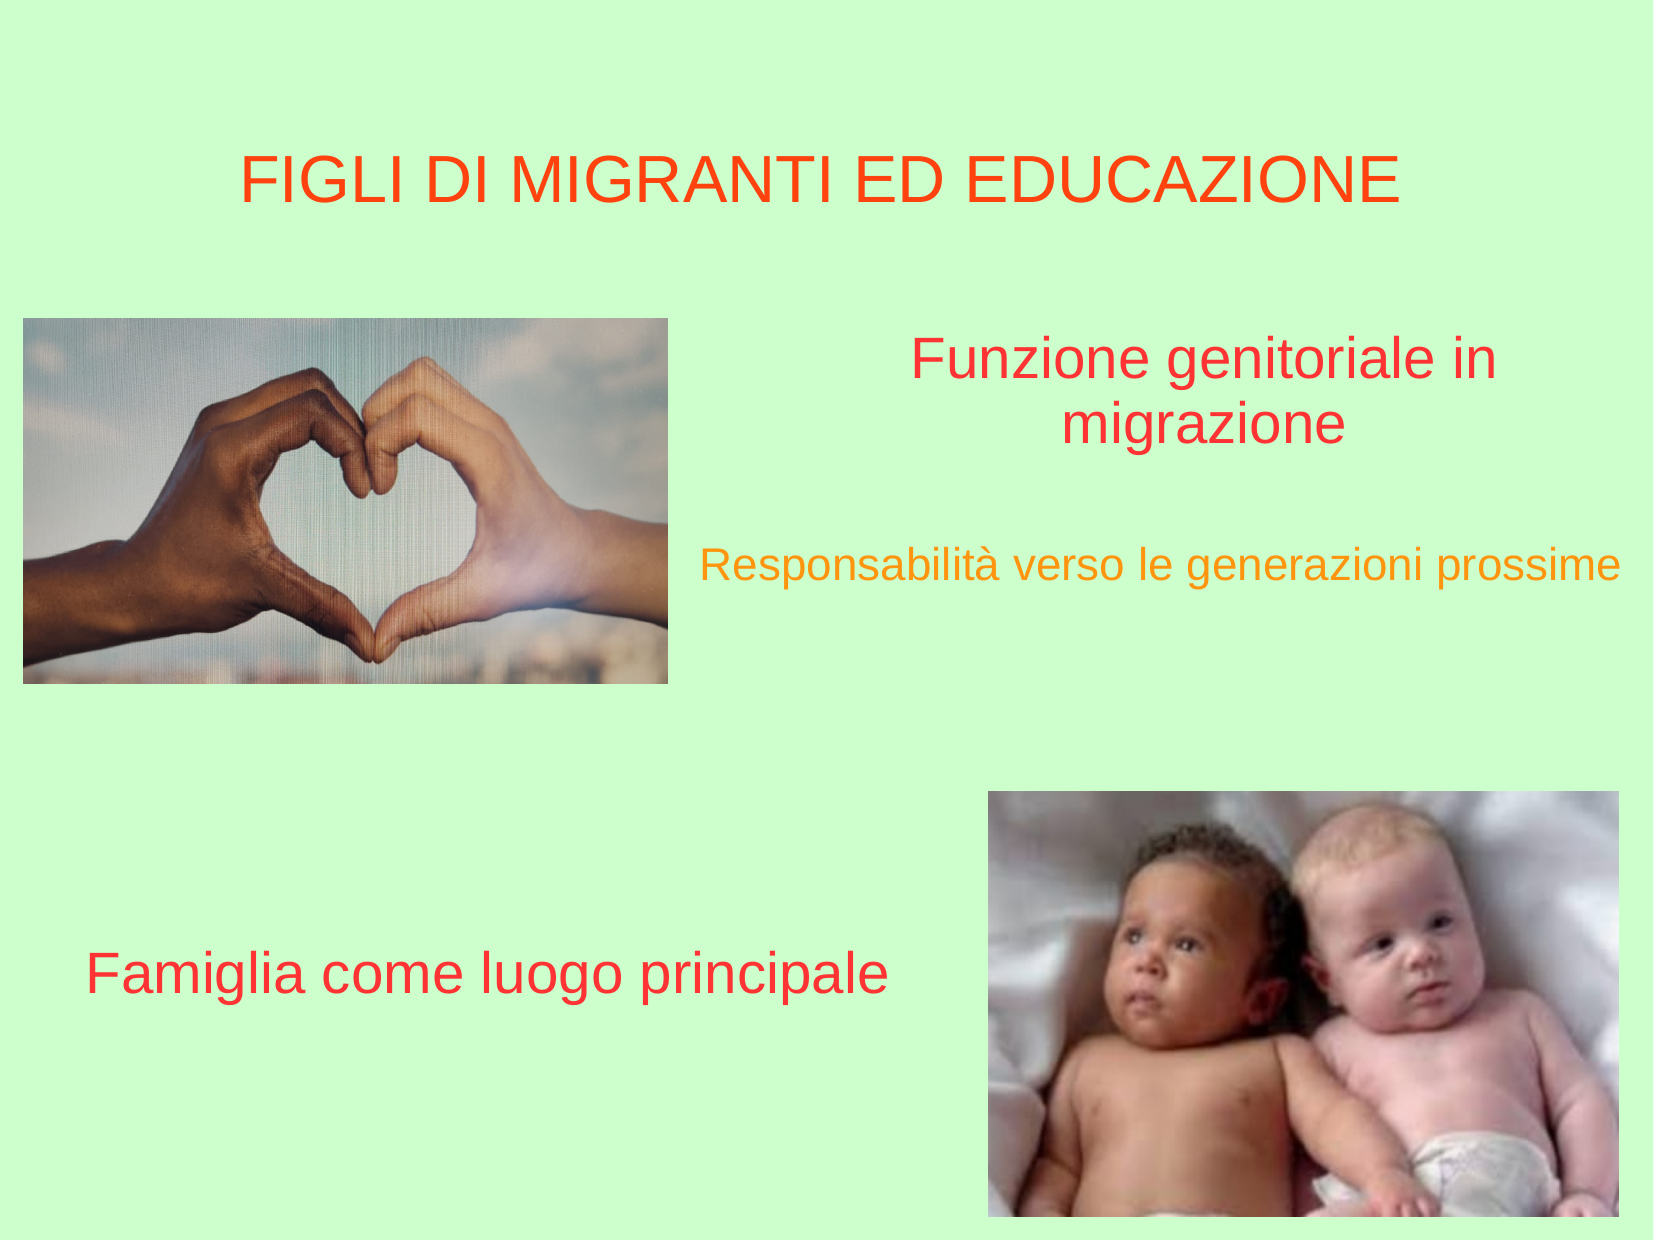

FIGLI DI MIGRANTI ED EDUCAZIONE
Funzione genitoriale in migrazione
Responsabilità verso le generazioni prossime
Famiglia come luogo principale